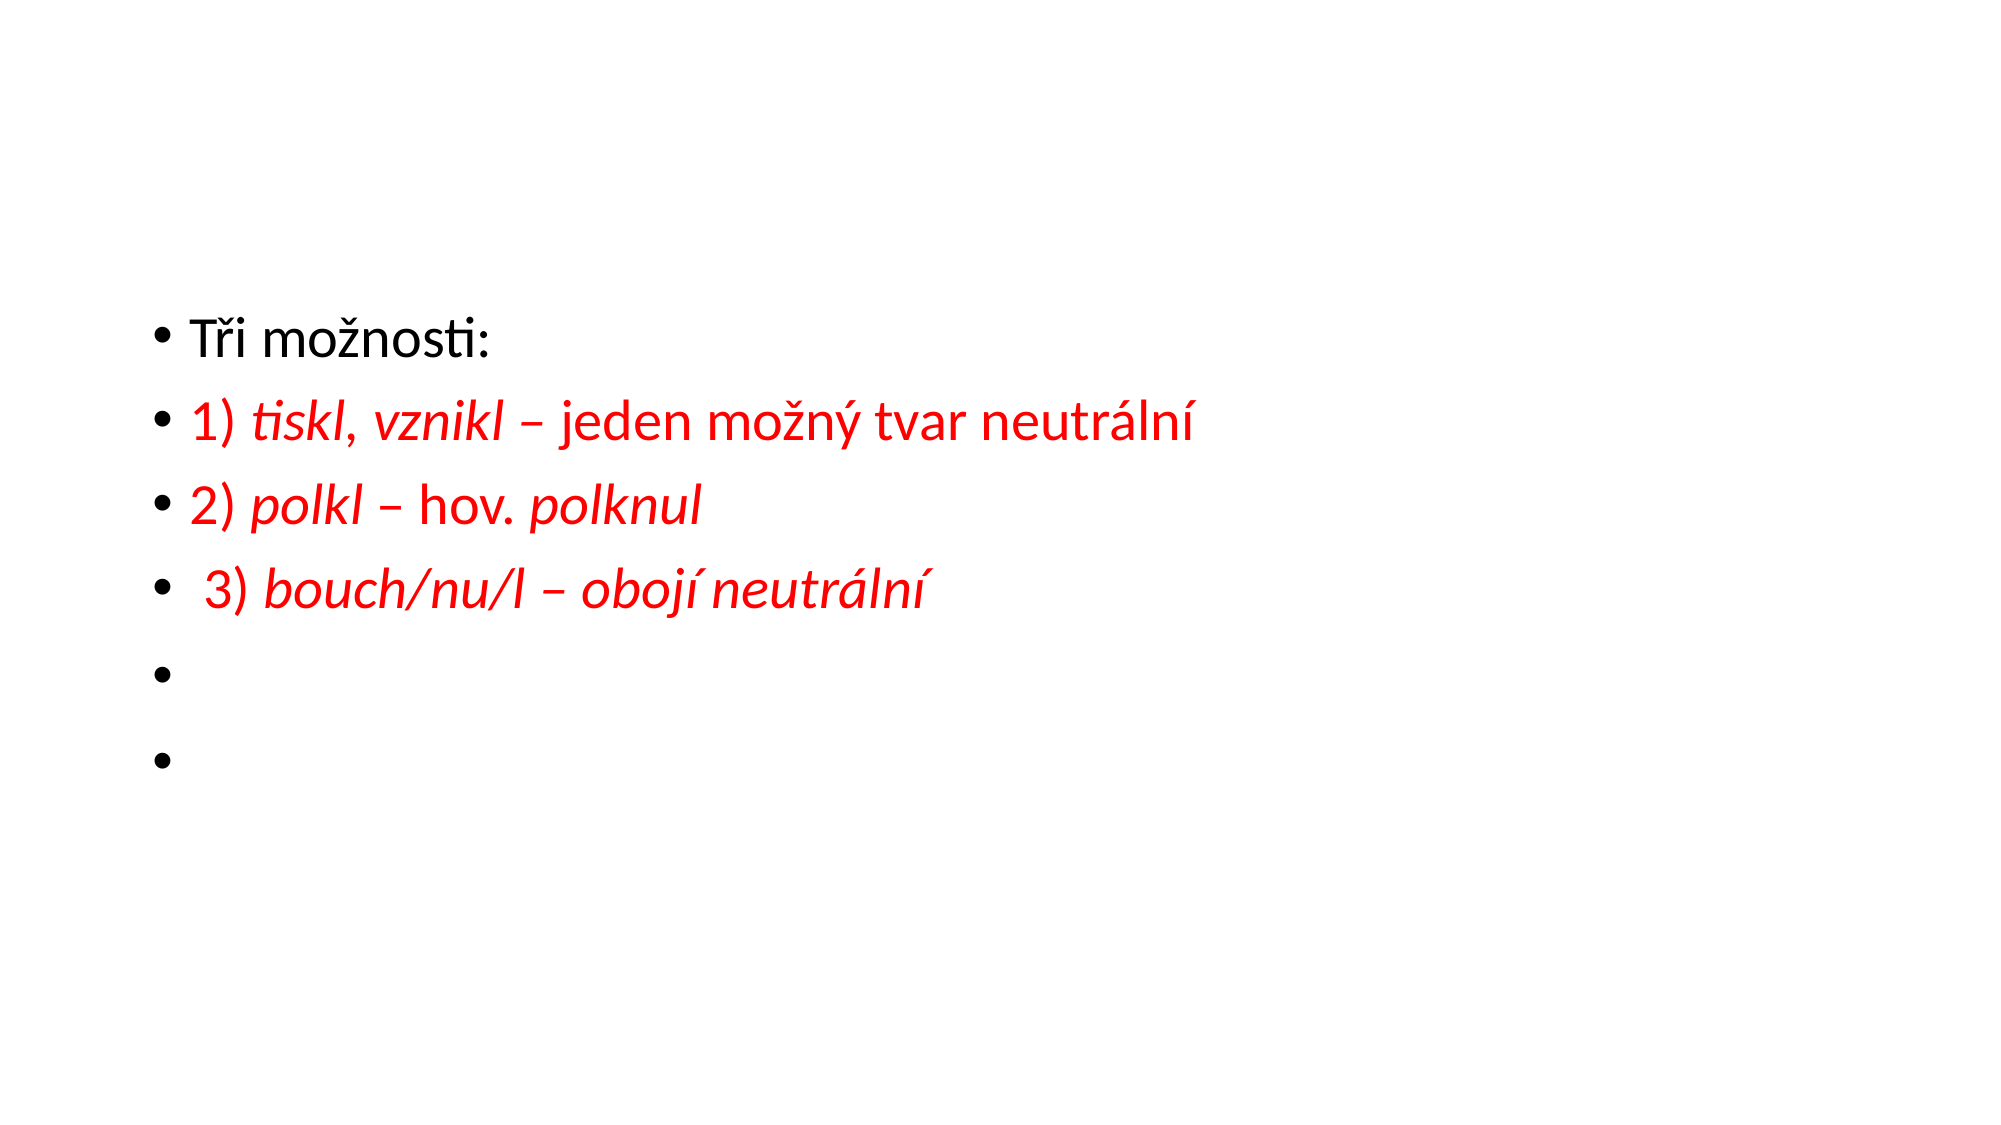

#
Tři možnosti:
1) tiskl, vznikl – jeden možný tvar neutrální
2) polkl – hov. polknul
 3) bouch/nu/l – obojí neutrální